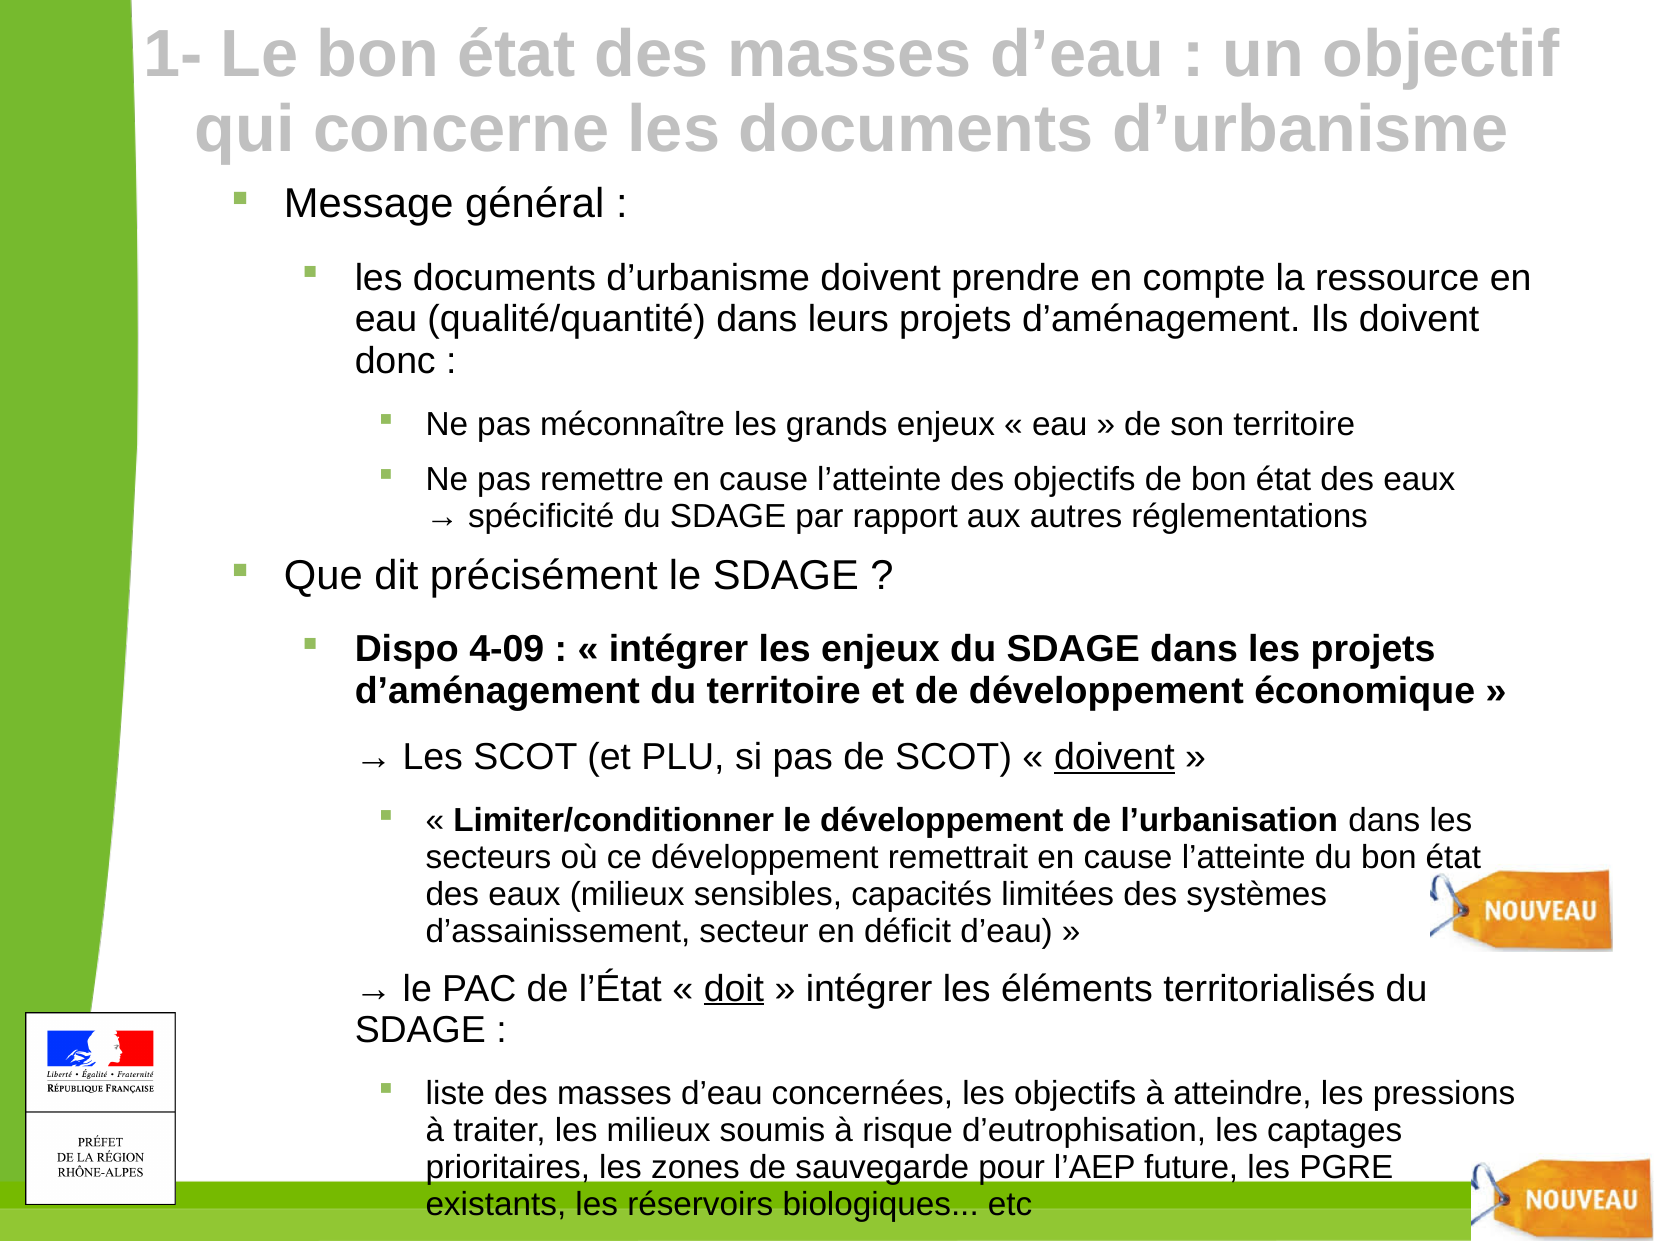

# 1- Le bon état des masses d’eau : un objectif qui concerne les documents d’urbanisme
Message général :
les documents d’urbanisme doivent prendre en compte la ressource en eau (qualité/quantité) dans leurs projets d’aménagement. Ils doivent donc :
Ne pas méconnaître les grands enjeux « eau » de son territoire
Ne pas remettre en cause l’atteinte des objectifs de bon état des eaux
→ spécificité du SDAGE par rapport aux autres réglementations
Que dit précisément le SDAGE ?
Dispo 4-09 : « intégrer les enjeux du SDAGE dans les projets d’aménagement du territoire et de développement économique »
→ Les SCOT (et PLU, si pas de SCOT) « doivent »
« Limiter/conditionner le développement de l’urbanisation dans les secteurs où ce développement remettrait en cause l’atteinte du bon état des eaux (milieux sensibles, capacités limitées des systèmes d’assainissement, secteur en déficit d’eau) »
→ le PAC de l’État « doit » intégrer les éléments territorialisés du SDAGE :
liste des masses d’eau concernées, les objectifs à atteindre, les pressions à traiter, les milieux soumis à risque d’eutrophisation, les captages prioritaires, les zones de sauvegarde pour l’AEP future, les PGRE existants, les réservoirs biologiques... etc